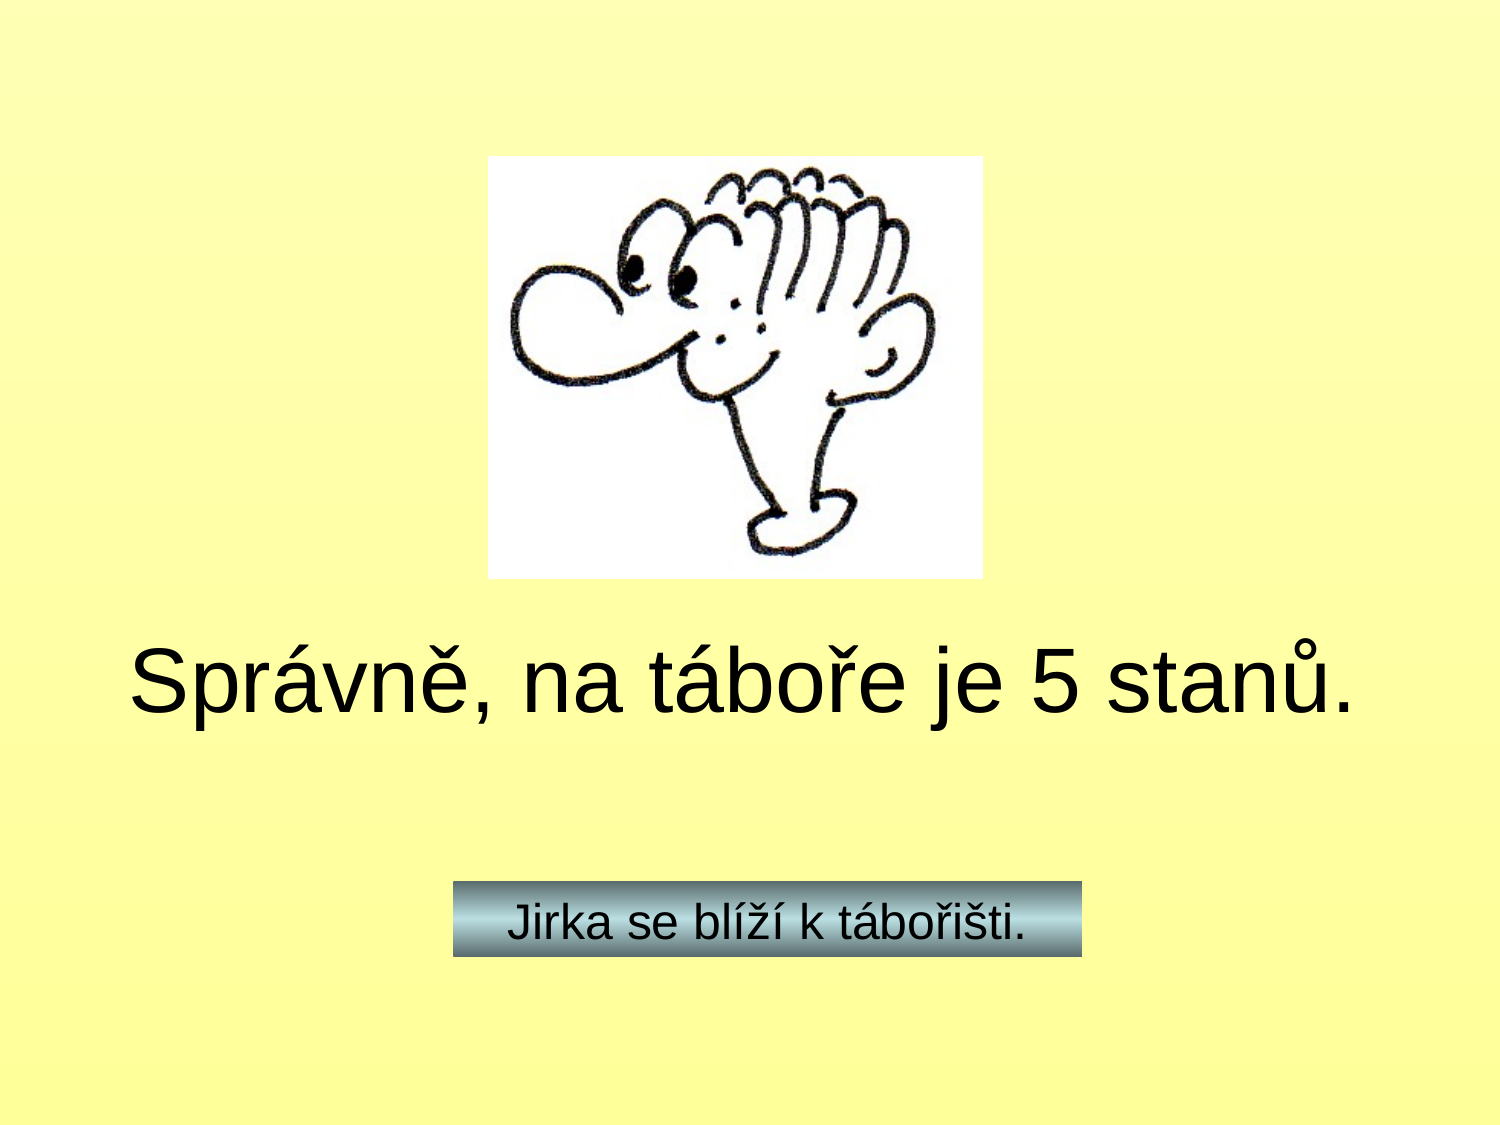

# Správně, na táboře je 5 stanů.
Jirka se blíží k tábořišti.